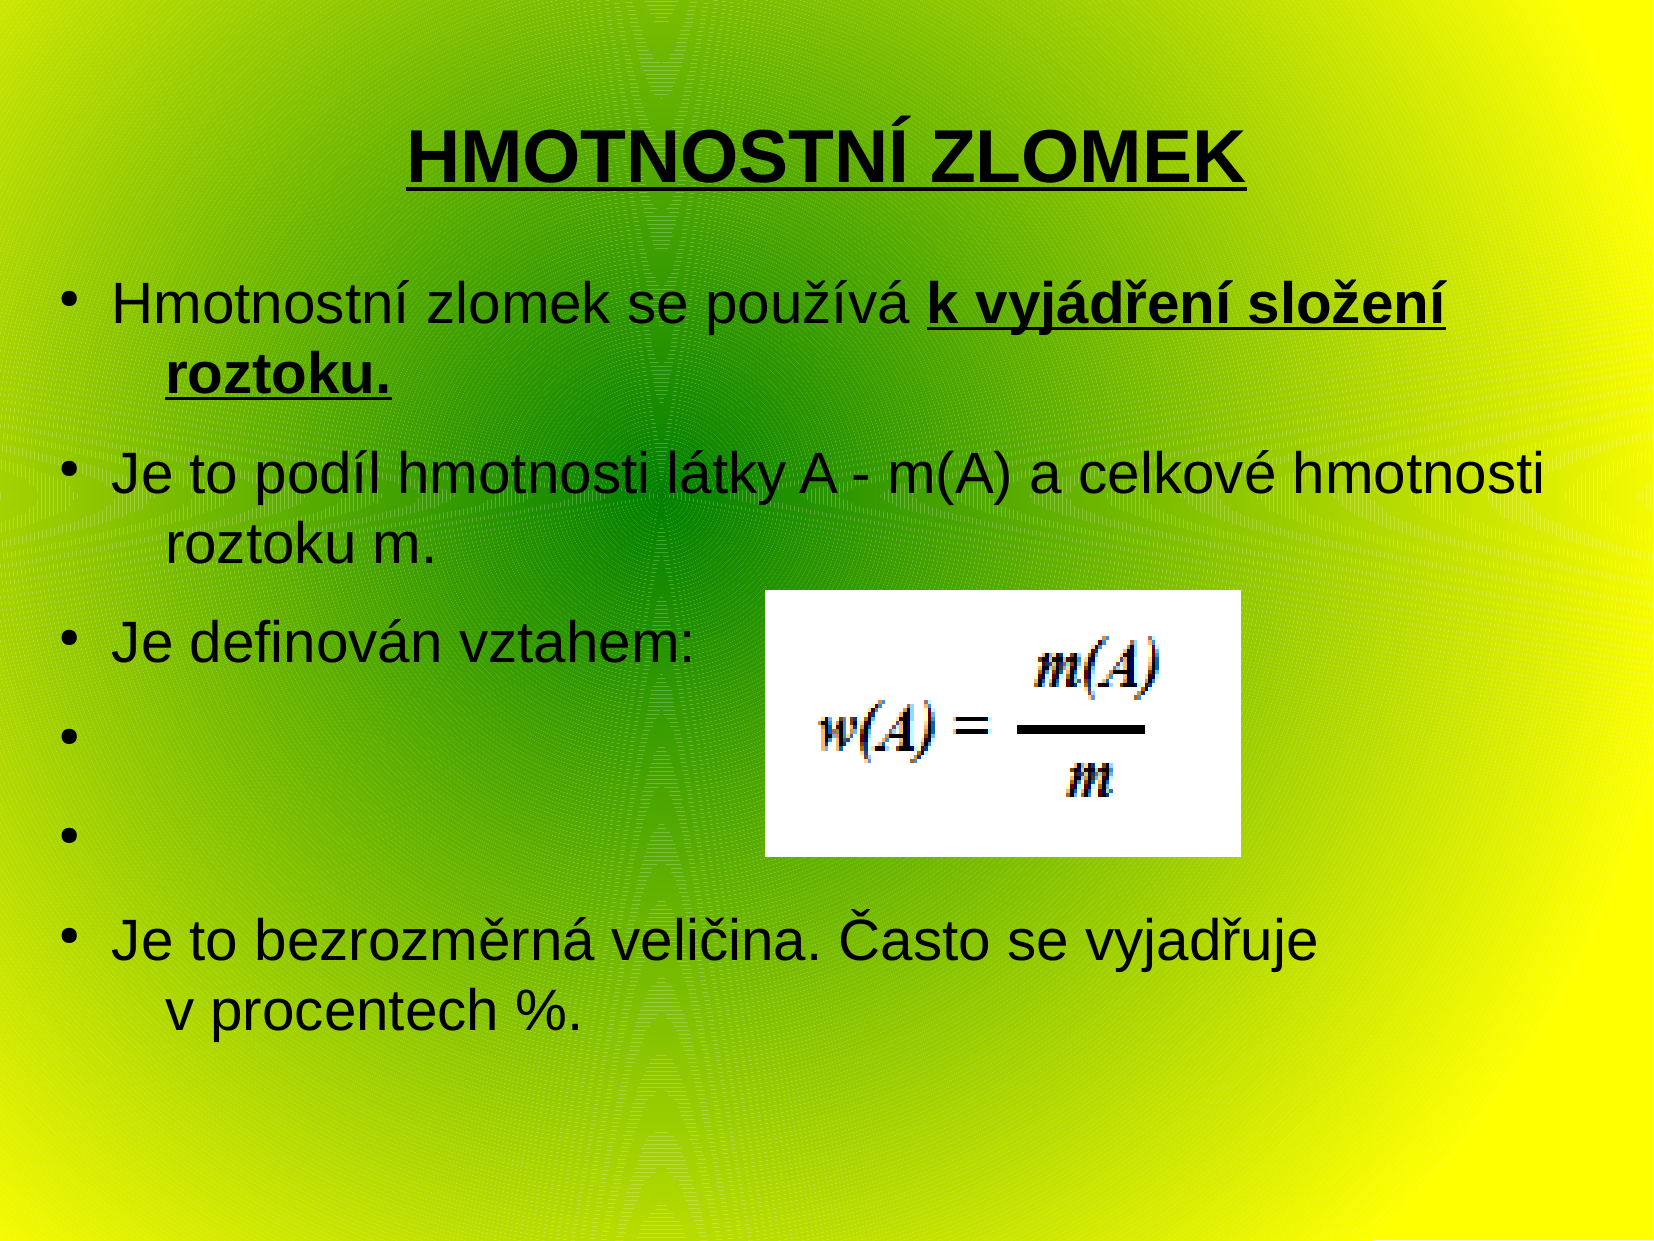

# HMOTNOSTNÍ ZLOMEK
Hmotnostní zlomek se používá k vyjádření složení roztoku.
Je to podíl hmotnosti látky A - m(A) a celkové hmotnosti roztoku m.
Je definován vztahem:
Je to bezrozměrná veličina. Často se vyjadřuje v procentech %.